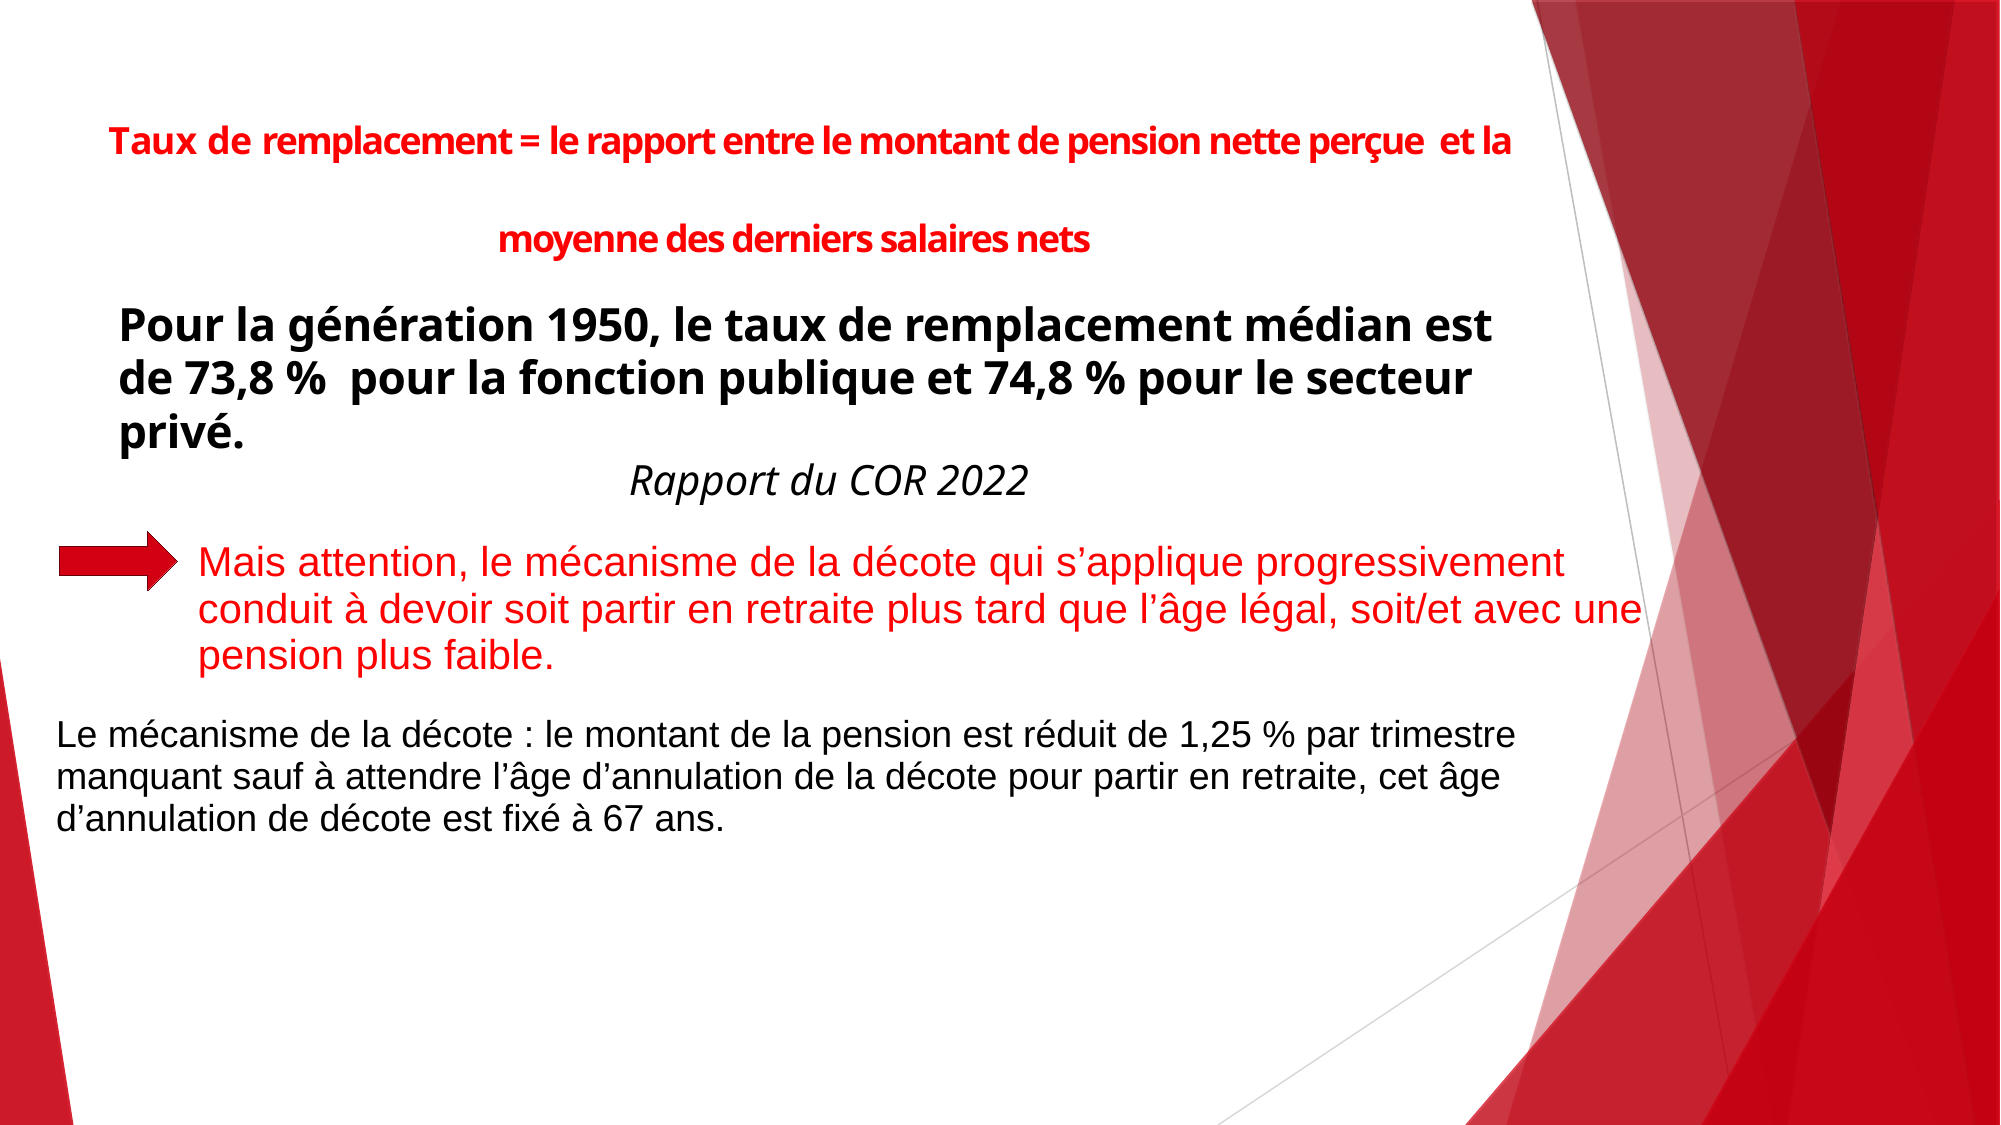

Taux de remplacement = le rapport entre le montant de pension nette perçue et la moyenne des derniers salaires nets
Pour la génération 1950, le taux de remplacement médian est de 73,8 % pour la fonction publique et 74,8 % pour le secteur privé.
Rapport du COR 2022
Mais attention, le mécanisme de la décote qui s’applique progressivement conduit à devoir soit partir en retraite plus tard que l’âge légal, soit/et avec une pension plus faible.
Le mécanisme de la décote : le montant de la pension est réduit de 1,25 % par trimestre manquant sauf à attendre l’âge d’annulation de la décote pour partir en retraite, cet âge d’annulation de décote est fixé à 67 ans.